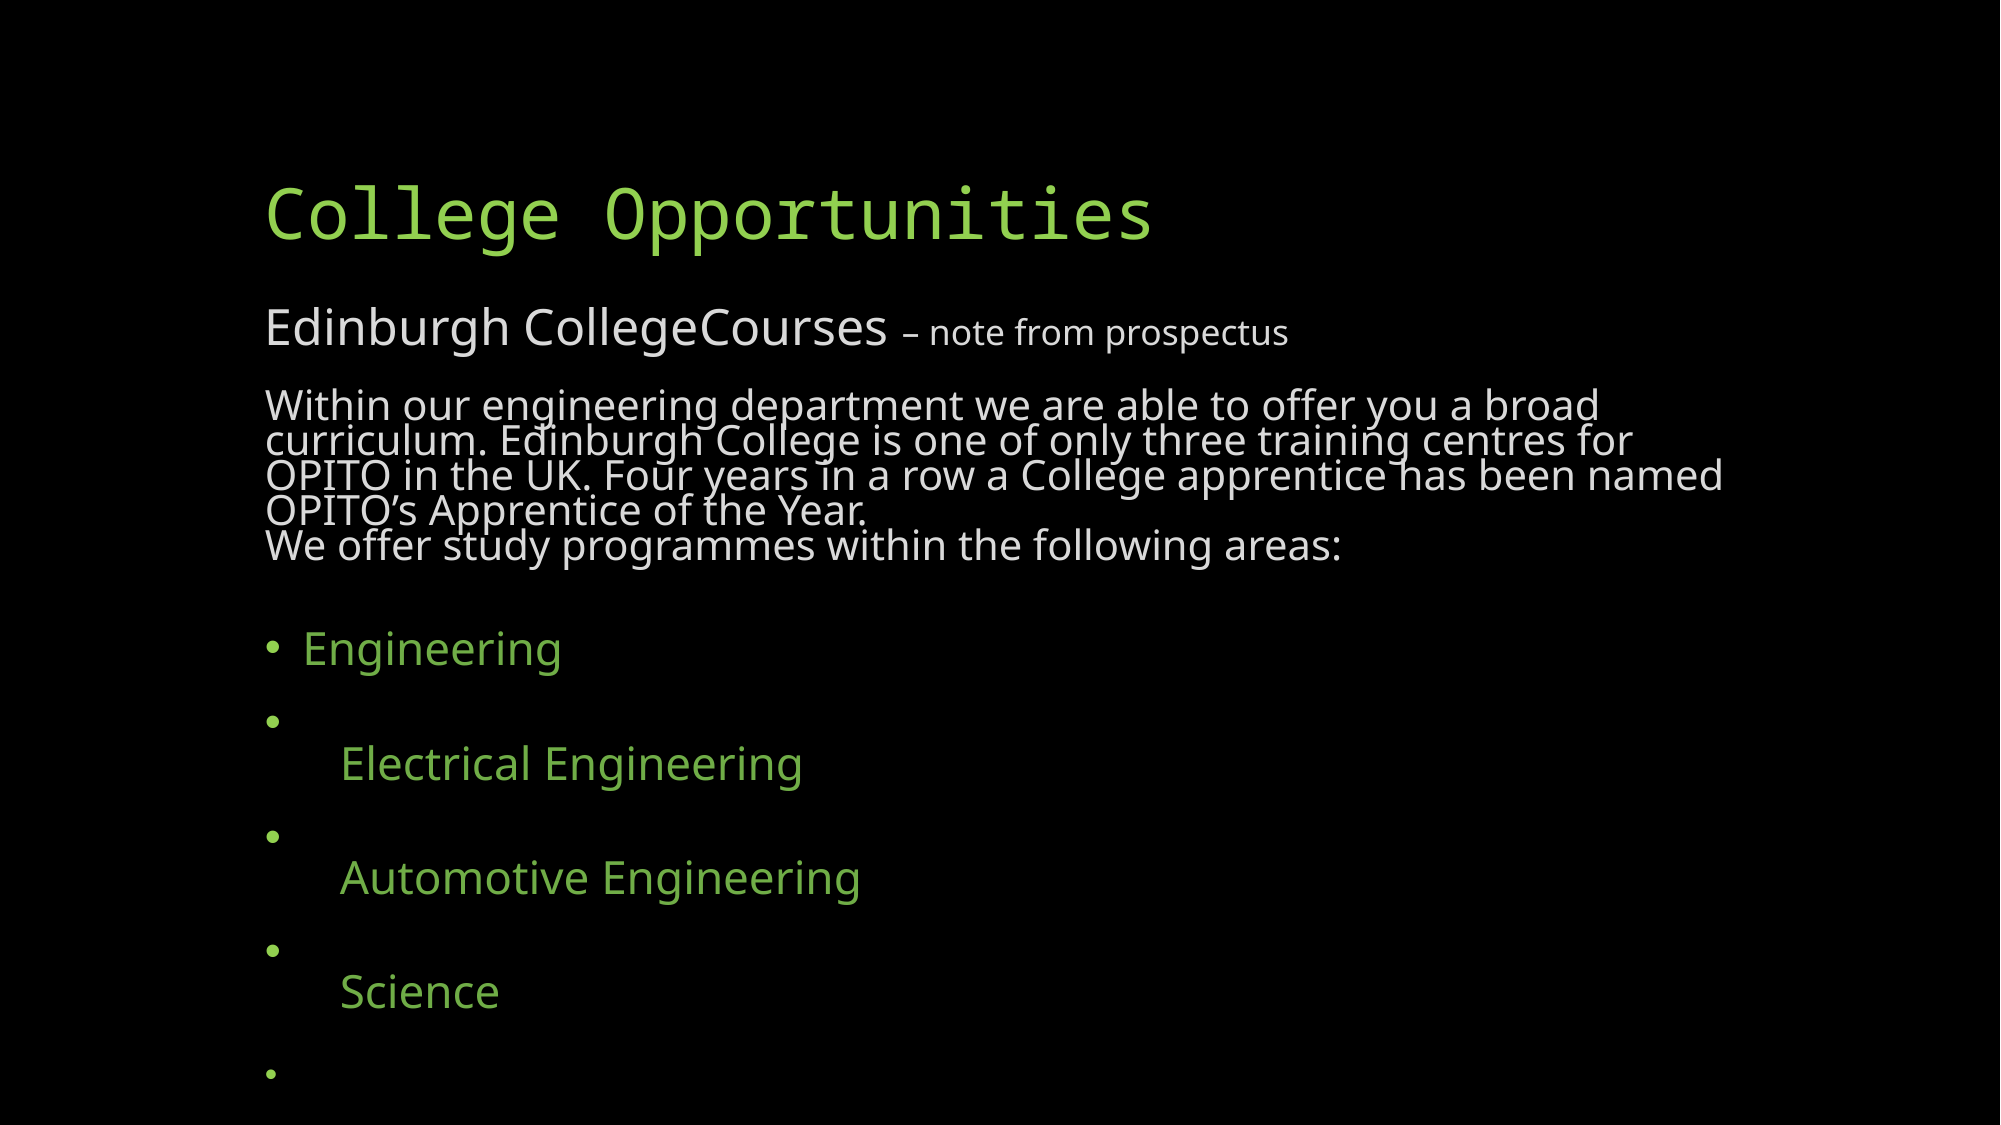

# College Opportunities
Edinburgh CollegeCourses – note from prospectus
Within our engineering department we are able to offer you a broad curriculum. Edinburgh College is one of only three training centres for OPITO in the UK. Four years in a row a College apprentice has been named OPITO’s Apprentice of the Year.
We offer study programmes within the following areas:
Engineering
Electrical Engineering
Automotive Engineering
Science